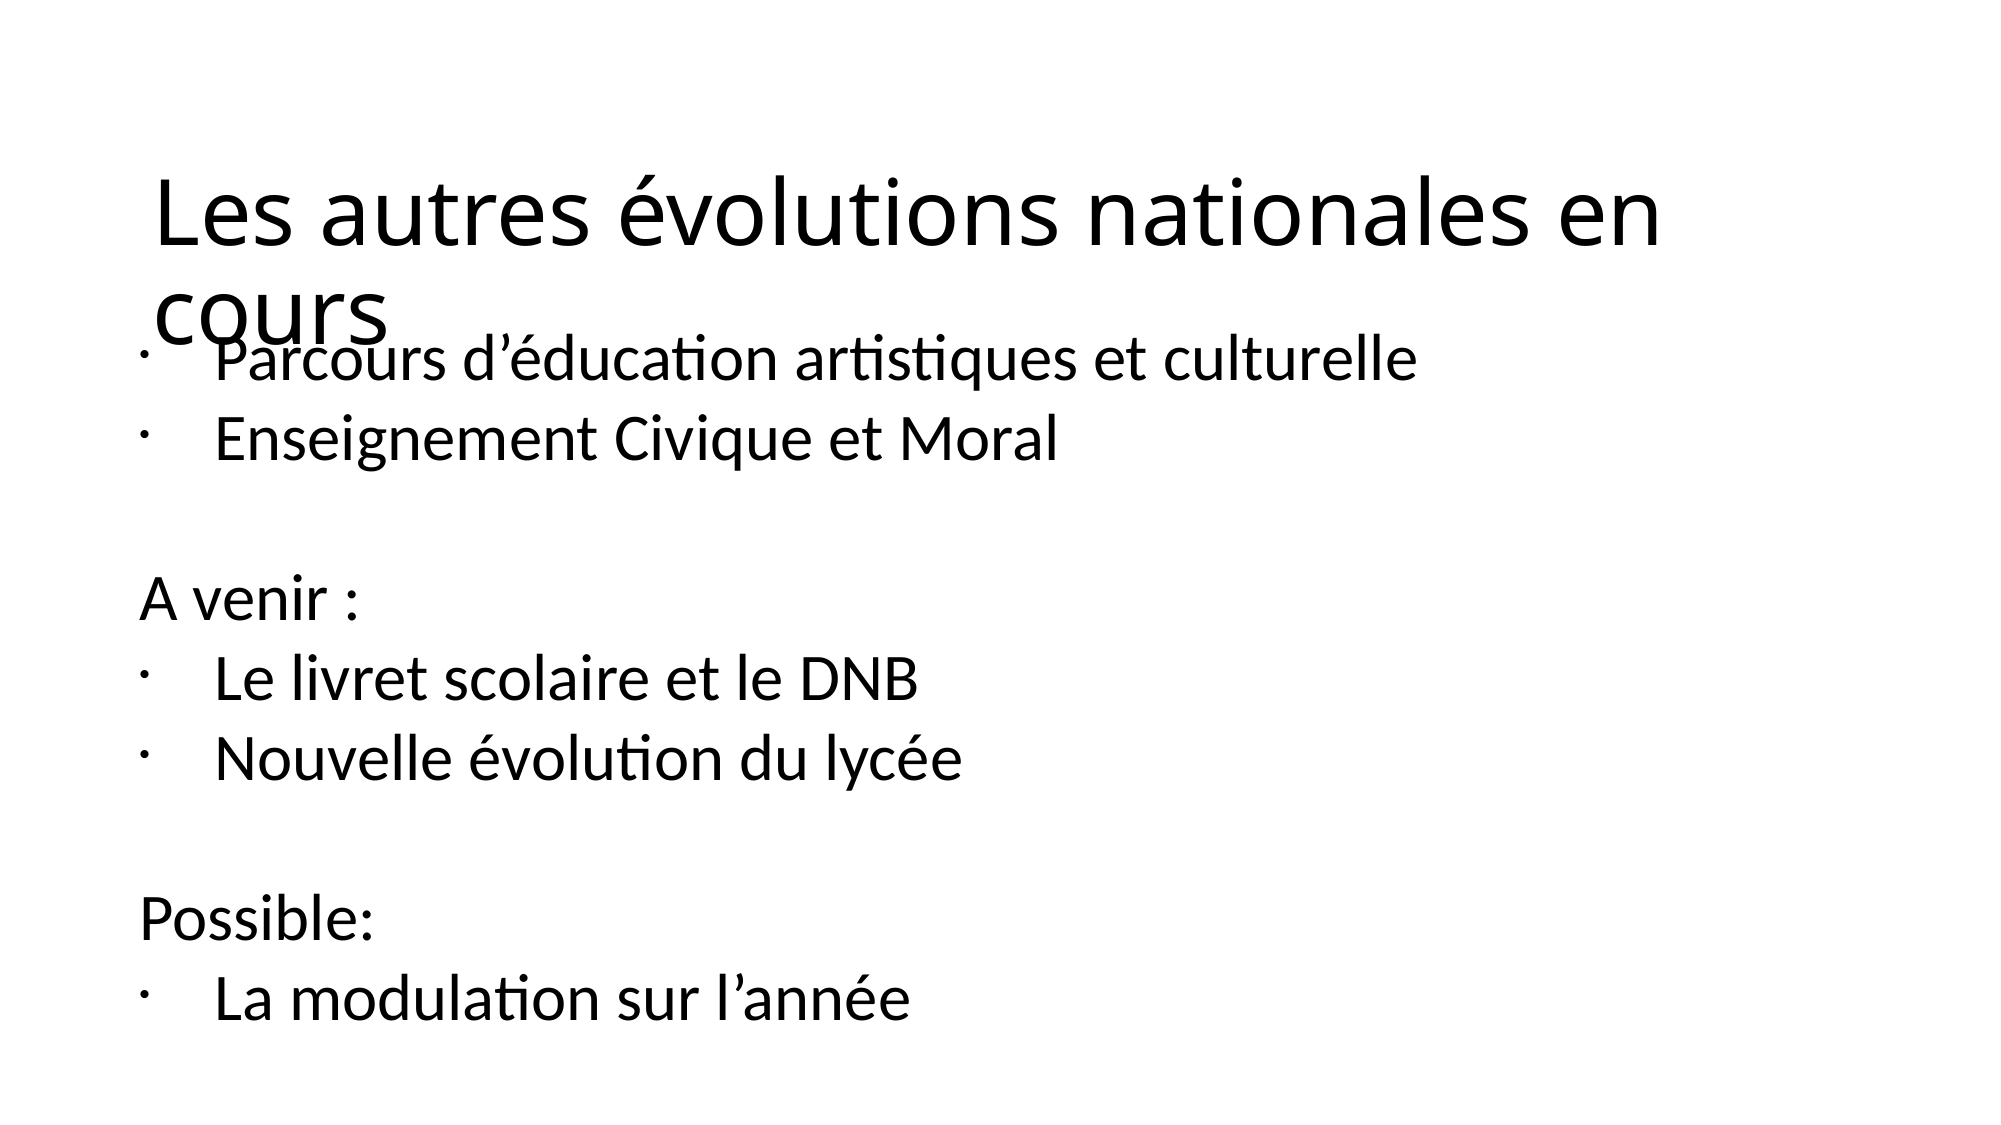

# Les autres évolutions nationales en cours
Parcours d’éducation artistiques et culturelle
Enseignement Civique et Moral
A venir :
Le livret scolaire et le DNB
Nouvelle évolution du lycée
Possible:
La modulation sur l’année